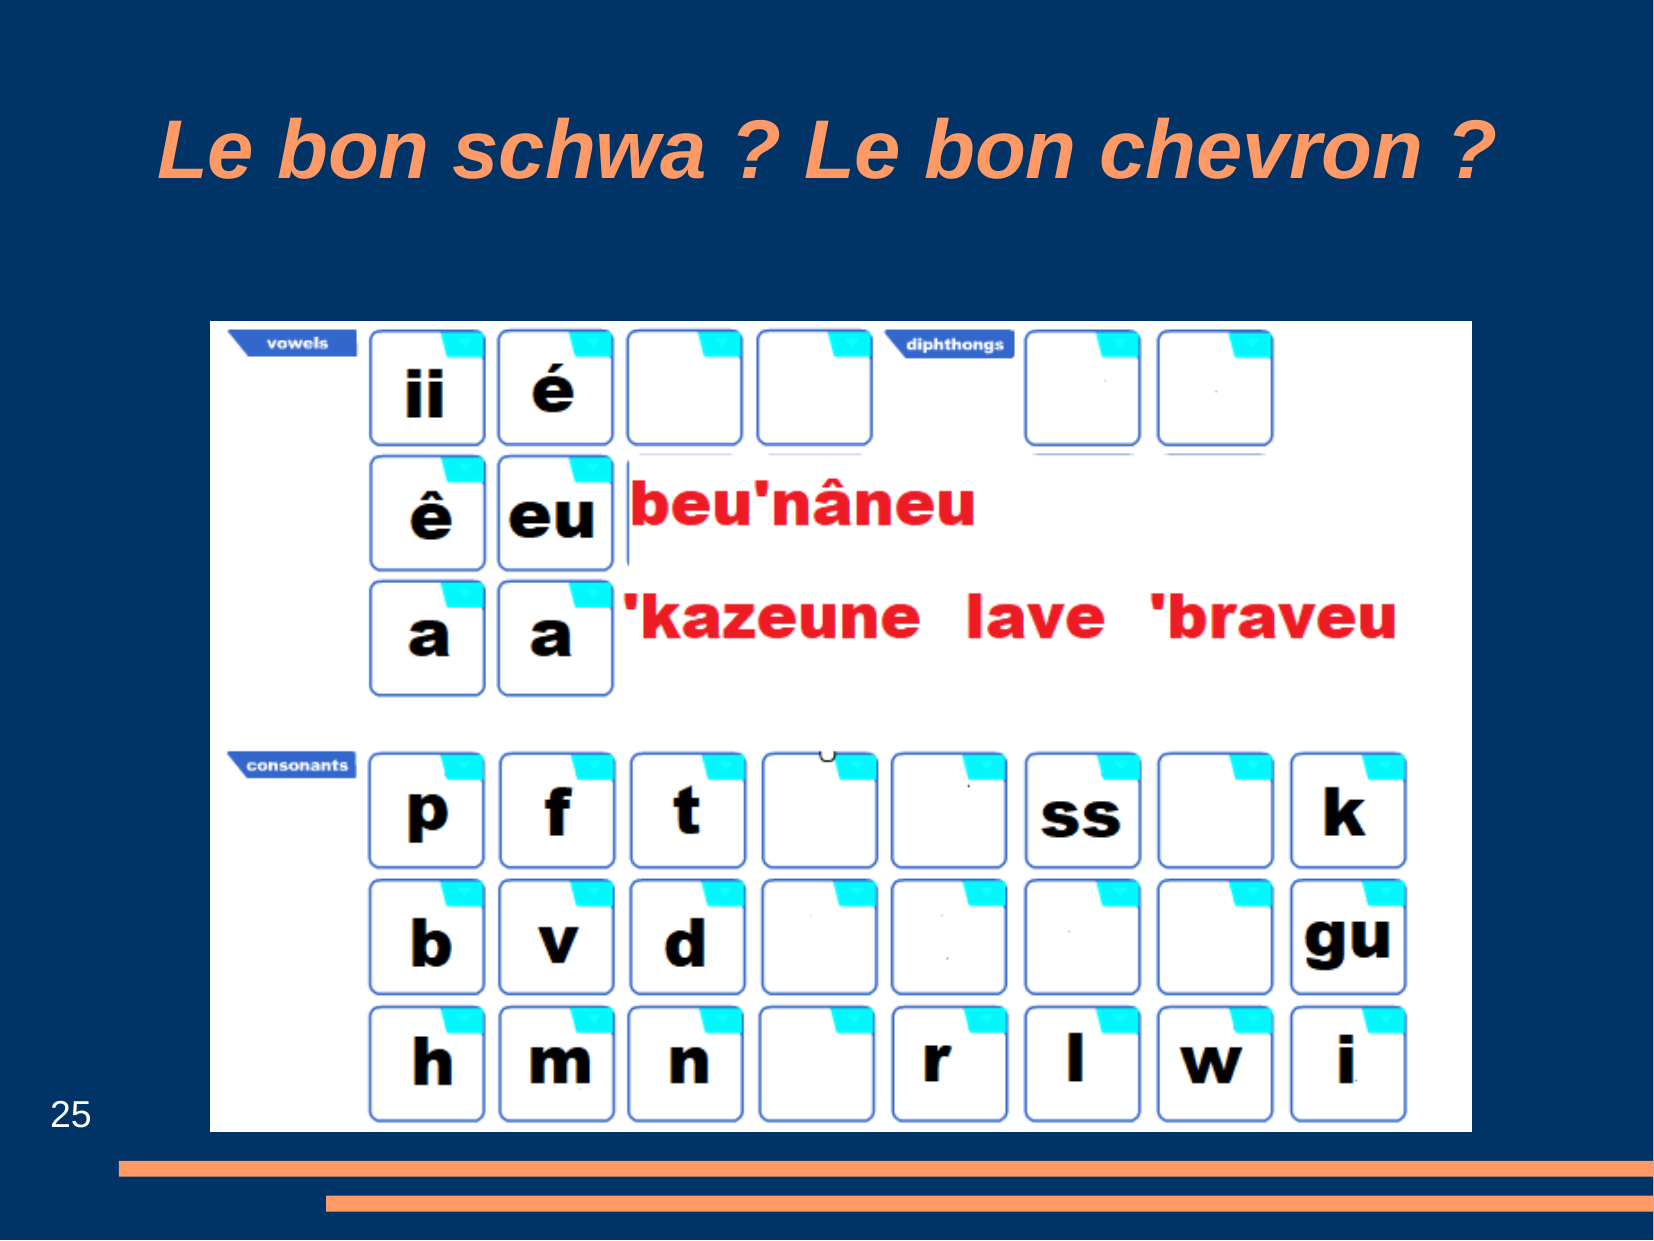

# Le bon schwa ? Le bon chevron ?